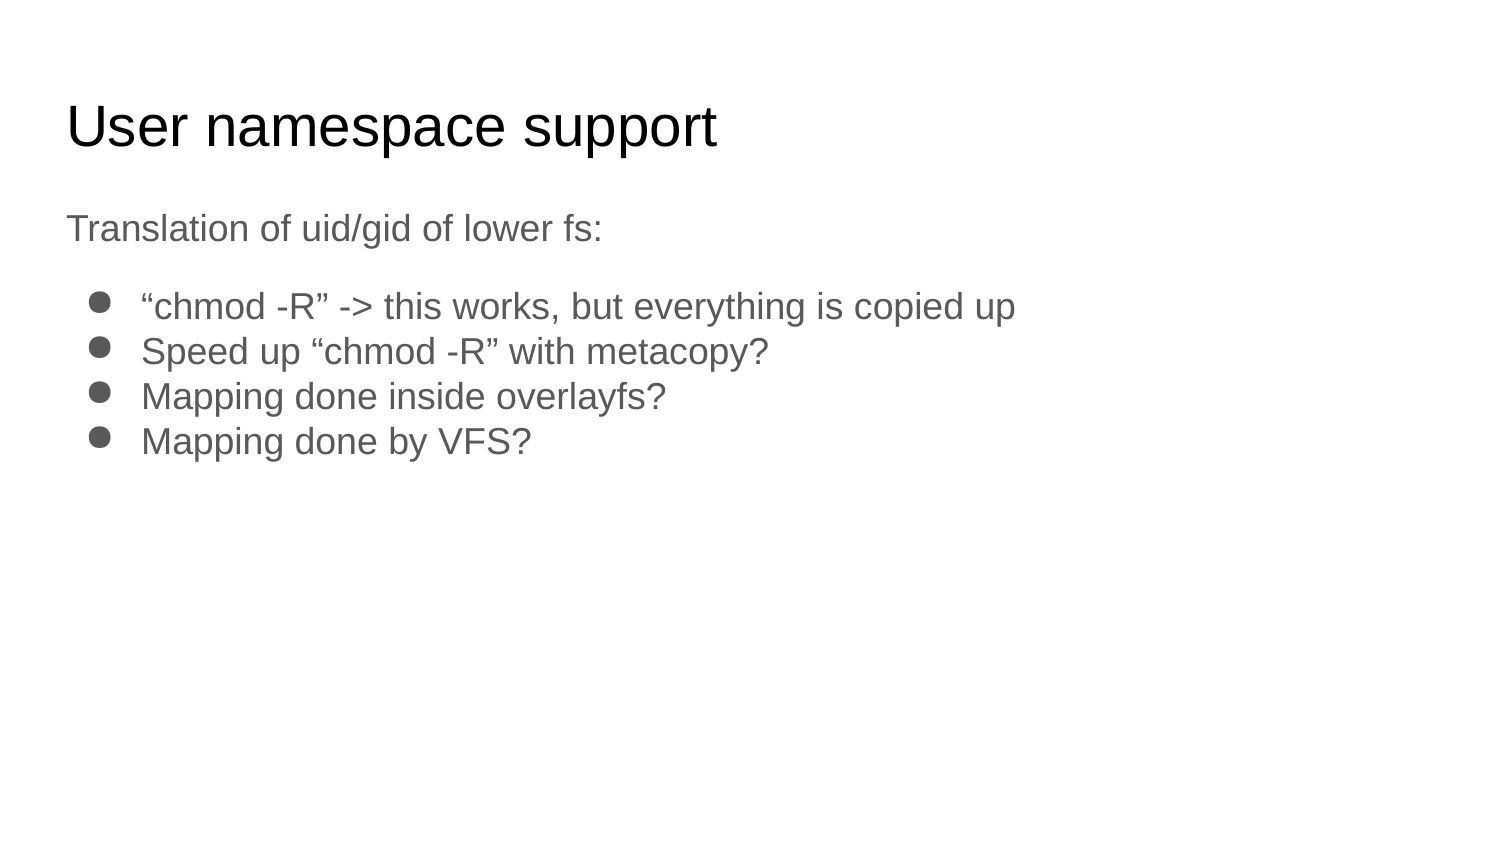

# User namespace support
Translation of uid/gid of lower fs:
“chmod -R” -> this works, but everything is copied up
Speed up “chmod -R” with metacopy?
Mapping done inside overlayfs?
Mapping done by VFS?